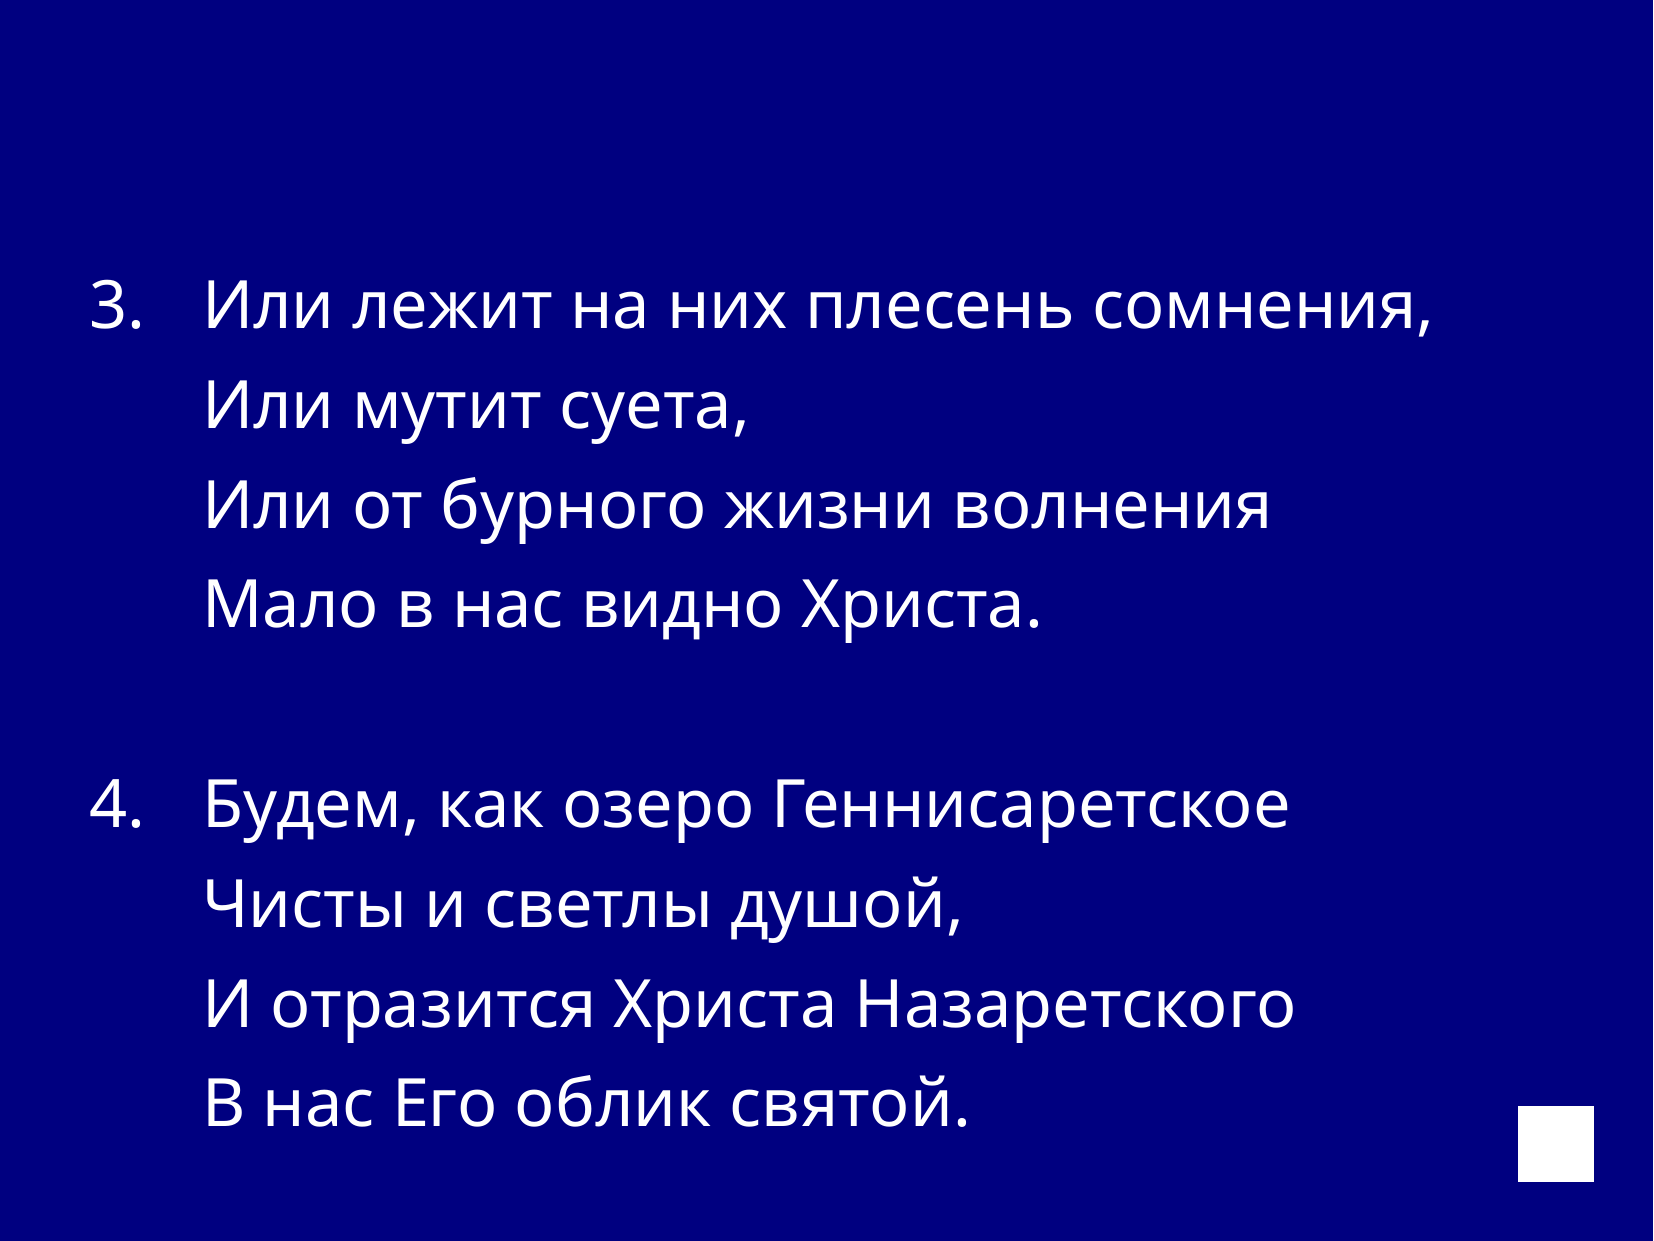

3.	Или лежит на них плесень сомнения,
	Или мутит суета,
	Или от бурного жизни волнения
	Мало в нас видно Христа.
4.	Будем, как озеро Геннисаретское
	Чисты и светлы душой,
	И отразится Христа Назаретского
	В нас Его облик святой.